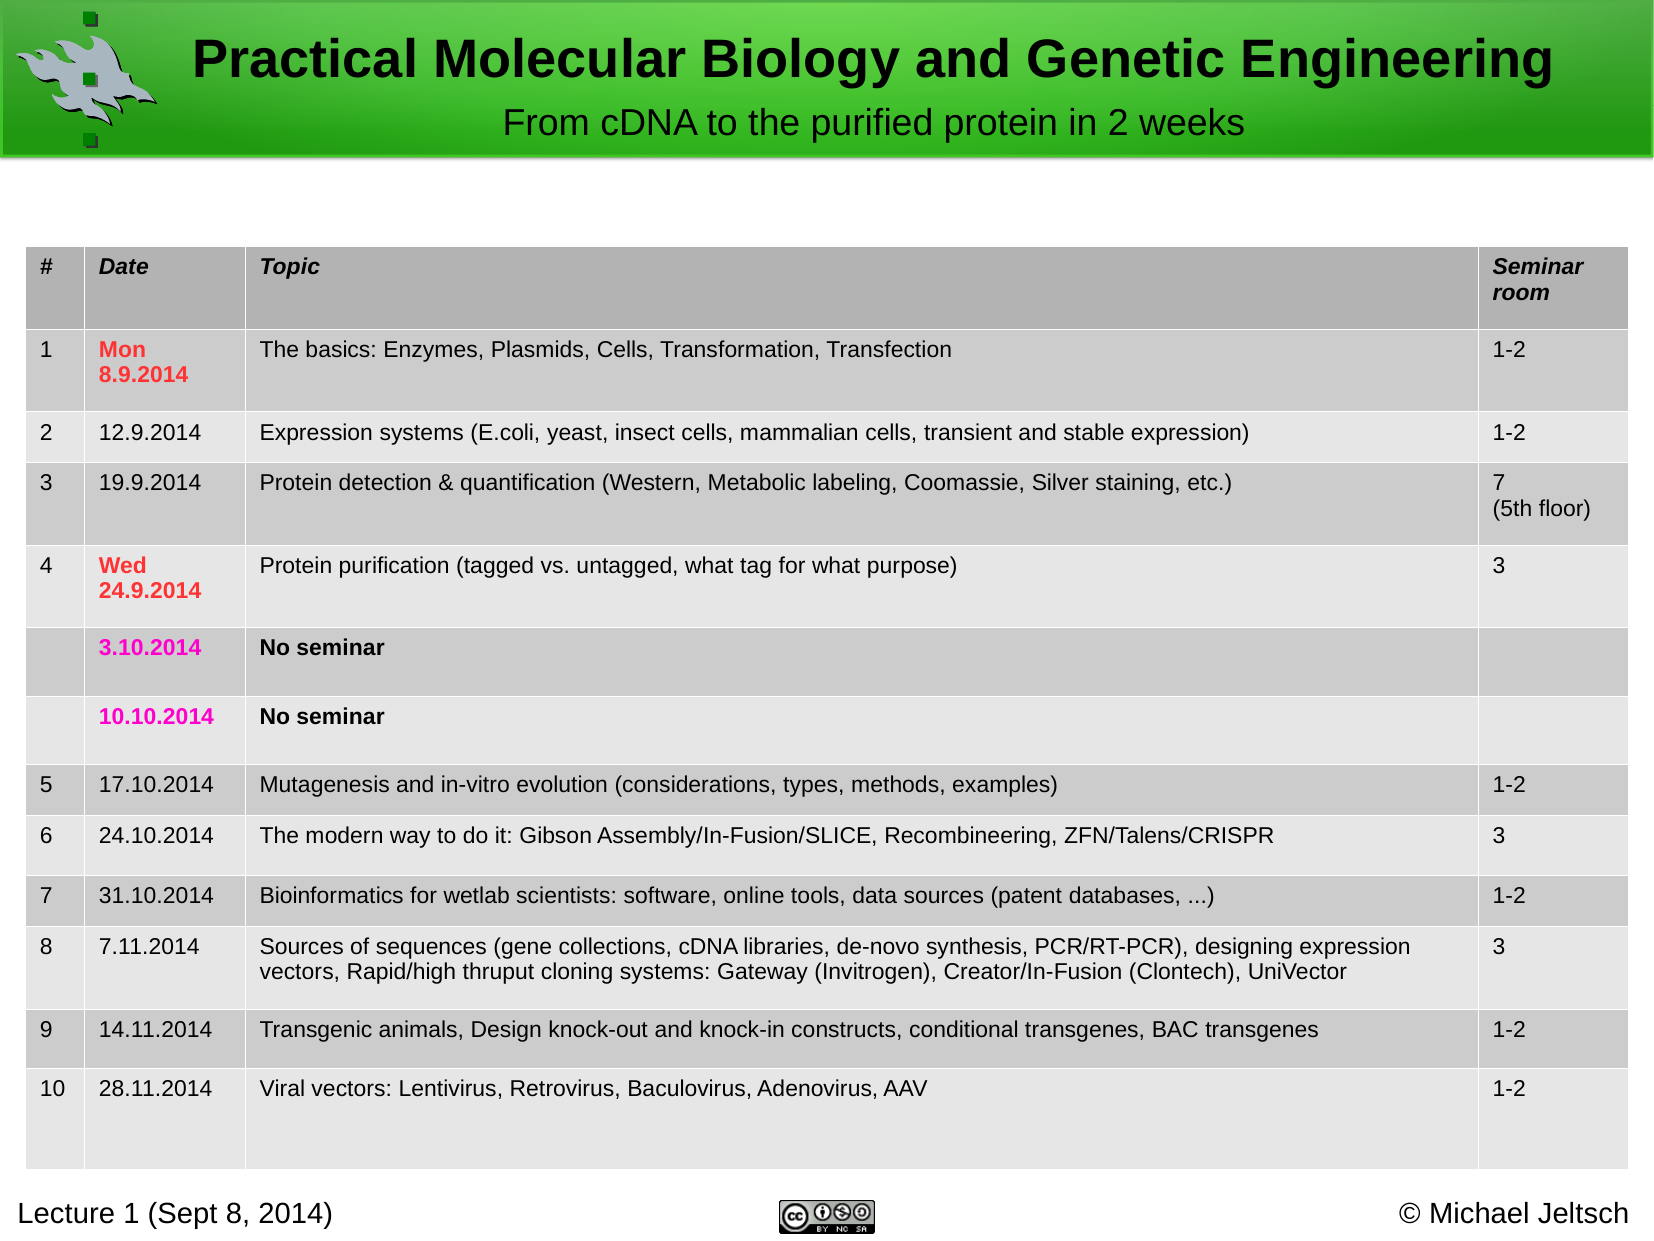

# Practical Molecular Biology and Genetic Engineering From cDNA to the purified protein in 2 weeks
| # | Date | Topic | Seminar room |
| --- | --- | --- | --- |
| 1 | Mon 8.9.2014 | The basics: Enzymes, Plasmids, Cells, Transformation, Transfection | 1-2 |
| 2 | 12.9.2014 | Expression systems (E.coli, yeast, insect cells, mammalian cells, transient and stable expression) | 1-2 |
| 3 | 19.9.2014 | Protein detection & quantification (Western, Metabolic labeling, Coomassie, Silver staining, etc.) | 7 (5th floor) |
| 4 | Wed 24.9.2014 | Protein purification (tagged vs. untagged, what tag for what purpose) | 3 |
| | 3.10.2014 | No seminar | |
| | 10.10.2014 | No seminar | |
| 5 | 17.10.2014 | Mutagenesis and in-vitro evolution (considerations, types, methods, examples) | 1-2 |
| 6 | 24.10.2014 | The modern way to do it: Gibson Assembly/In-Fusion/SLICE, Recombineering, ZFN/Talens/CRISPR | 3 |
| 7 | 31.10.2014 | Bioinformatics for wetlab scientists: software, online tools, data sources (patent databases, ...) | 1-2 |
| 8 | 7.11.2014 | Sources of sequences (gene collections, cDNA libraries, de-novo synthesis, PCR/RT-PCR), designing expression vectors, Rapid/high thruput cloning systems: Gateway (Invitrogen), Creator/In-Fusion (Clontech), UniVector | 3 |
| 9 | 14.11.2014 | Transgenic animals, Design knock-out and knock-in constructs, conditional transgenes, BAC transgenes | 1-2 |
| 10 | 28.11.2014 | Viral vectors: Lentivirus, Retrovirus, Baculovirus, Adenovirus, AAV | 1-2 |